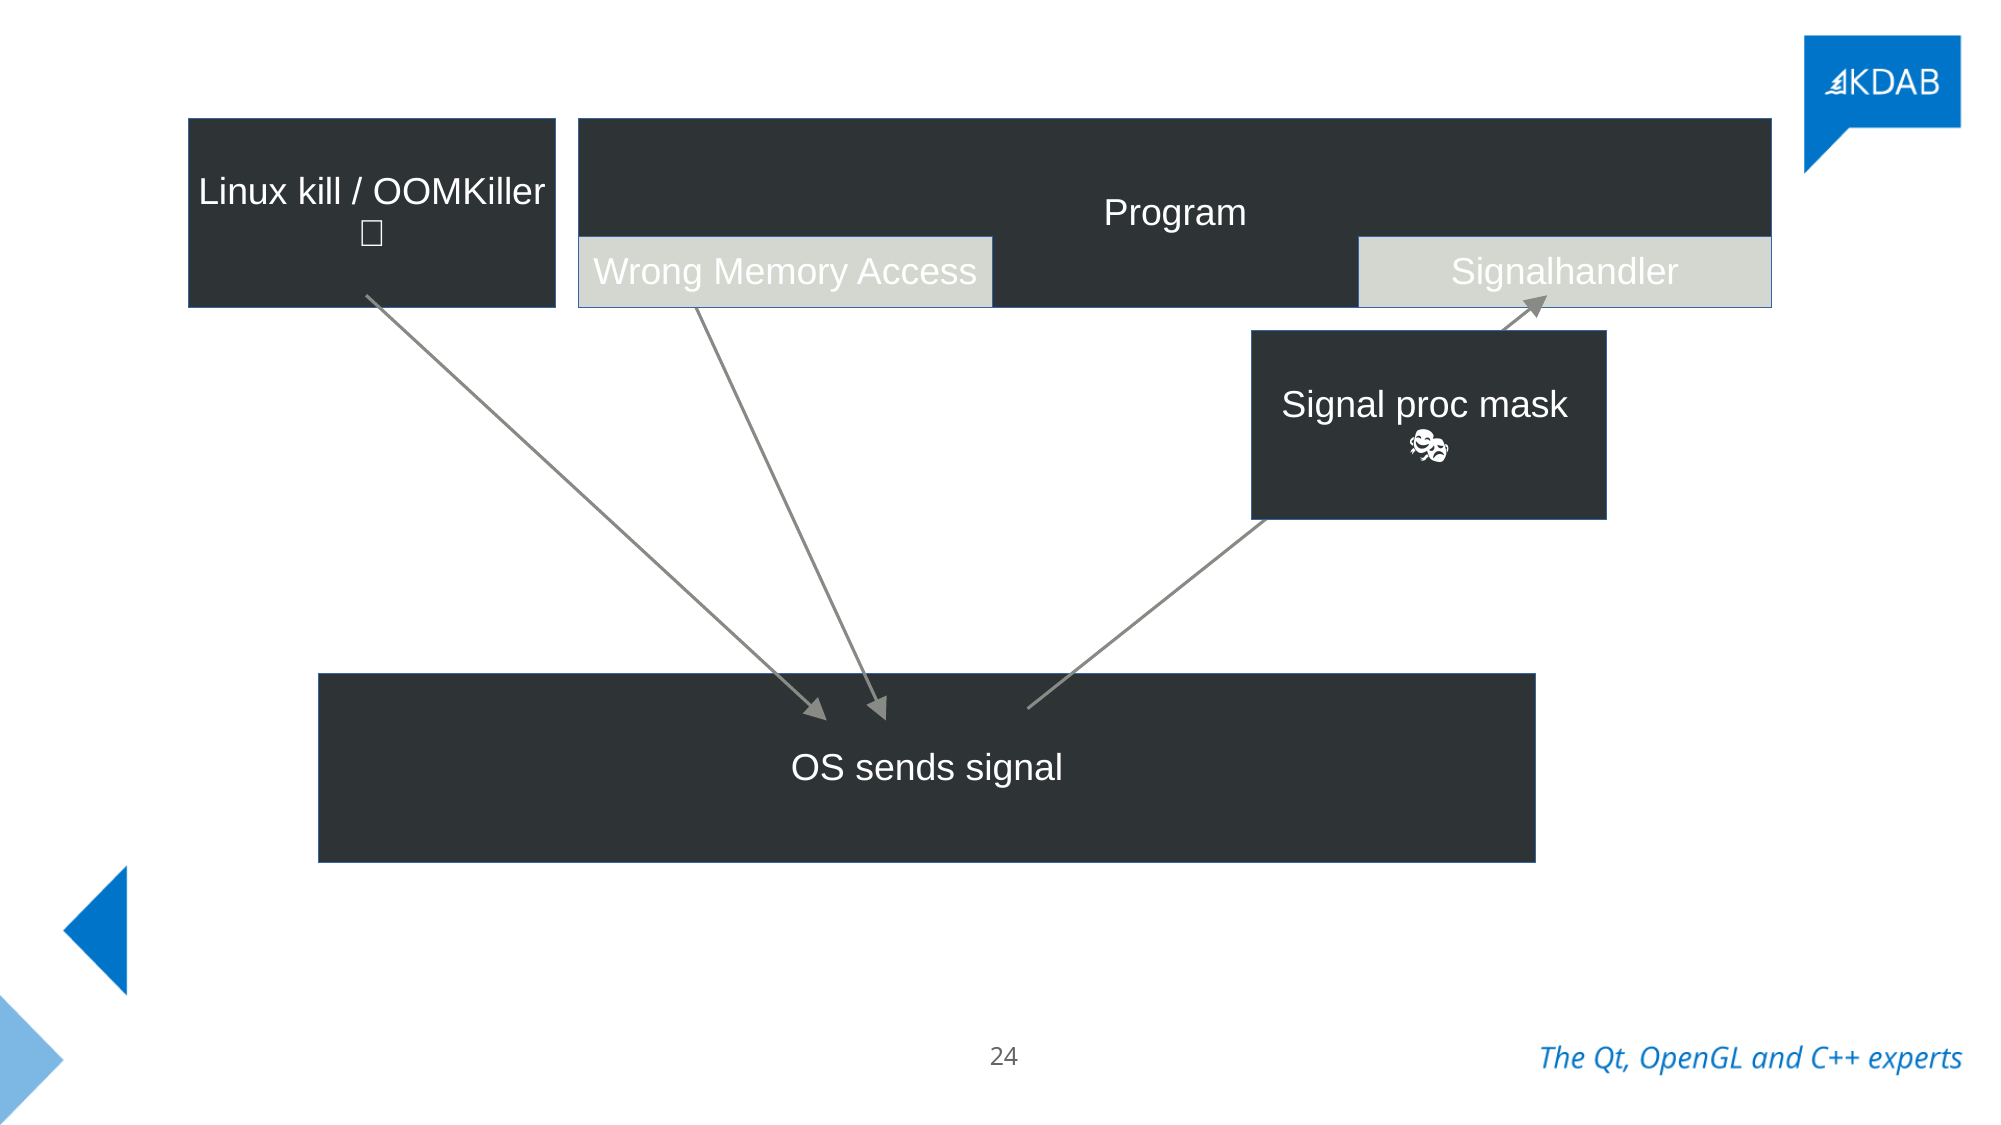

Linux kill / OOMKiller
🔪
Program
Wrong Memory Access
Signalhandler
Signal proc mask
🎭
OS sends signal